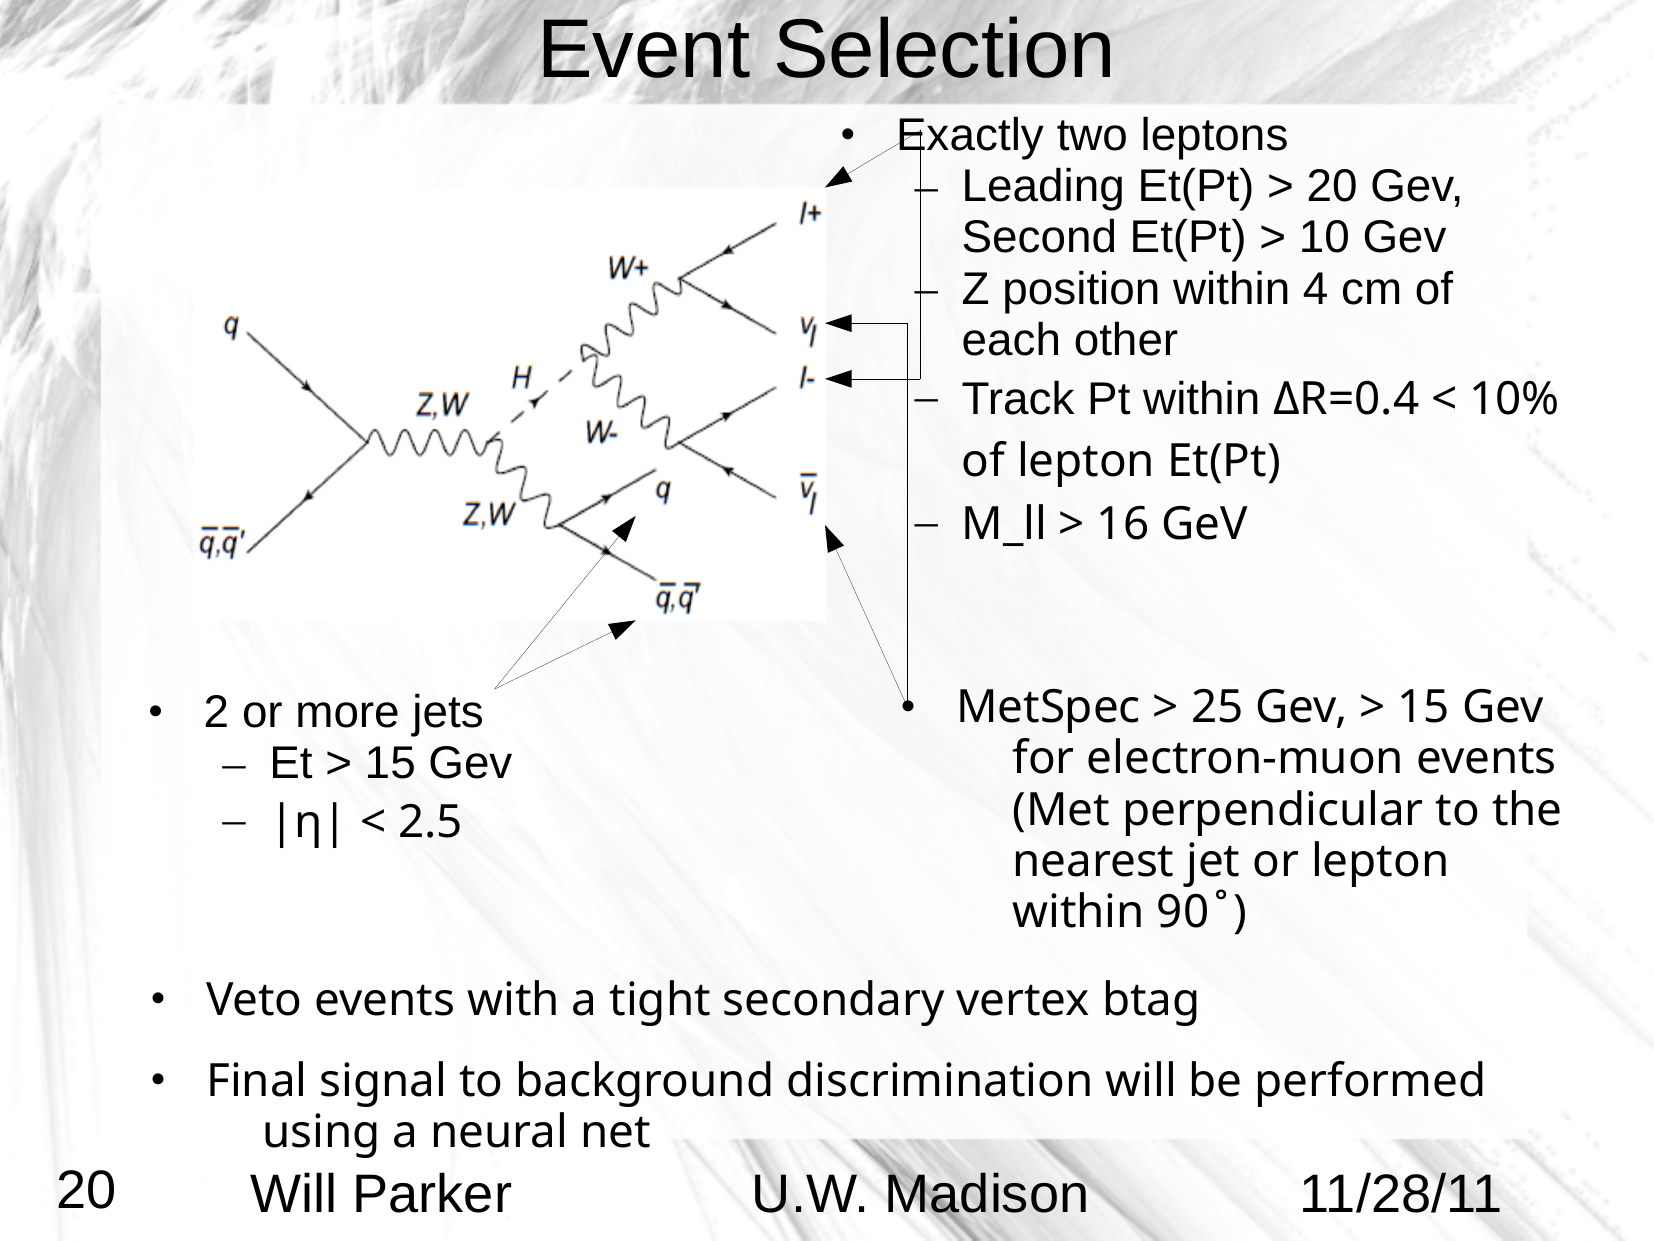

# Event Selection
Exactly two leptons
Leading Et(Pt) > 20 Gev, Second Et(Pt) > 10 Gev
Z position within 4 cm of each other
Track Pt within ΔR=0.4 < 10% of lepton Et(Pt)
M_ll > 16 GeV
MetSpec > 25 Gev, > 15 Gev for electron-muon events (Met perpendicular to the nearest jet or lepton within 90 ̊ )
2 or more jets
Et > 15 Gev
|η| < 2.5
Veto events with a tight secondary vertex btag
Final signal to background discrimination will be performed using a neural net
20
 Will Parker U.W. Madison 11/28/11